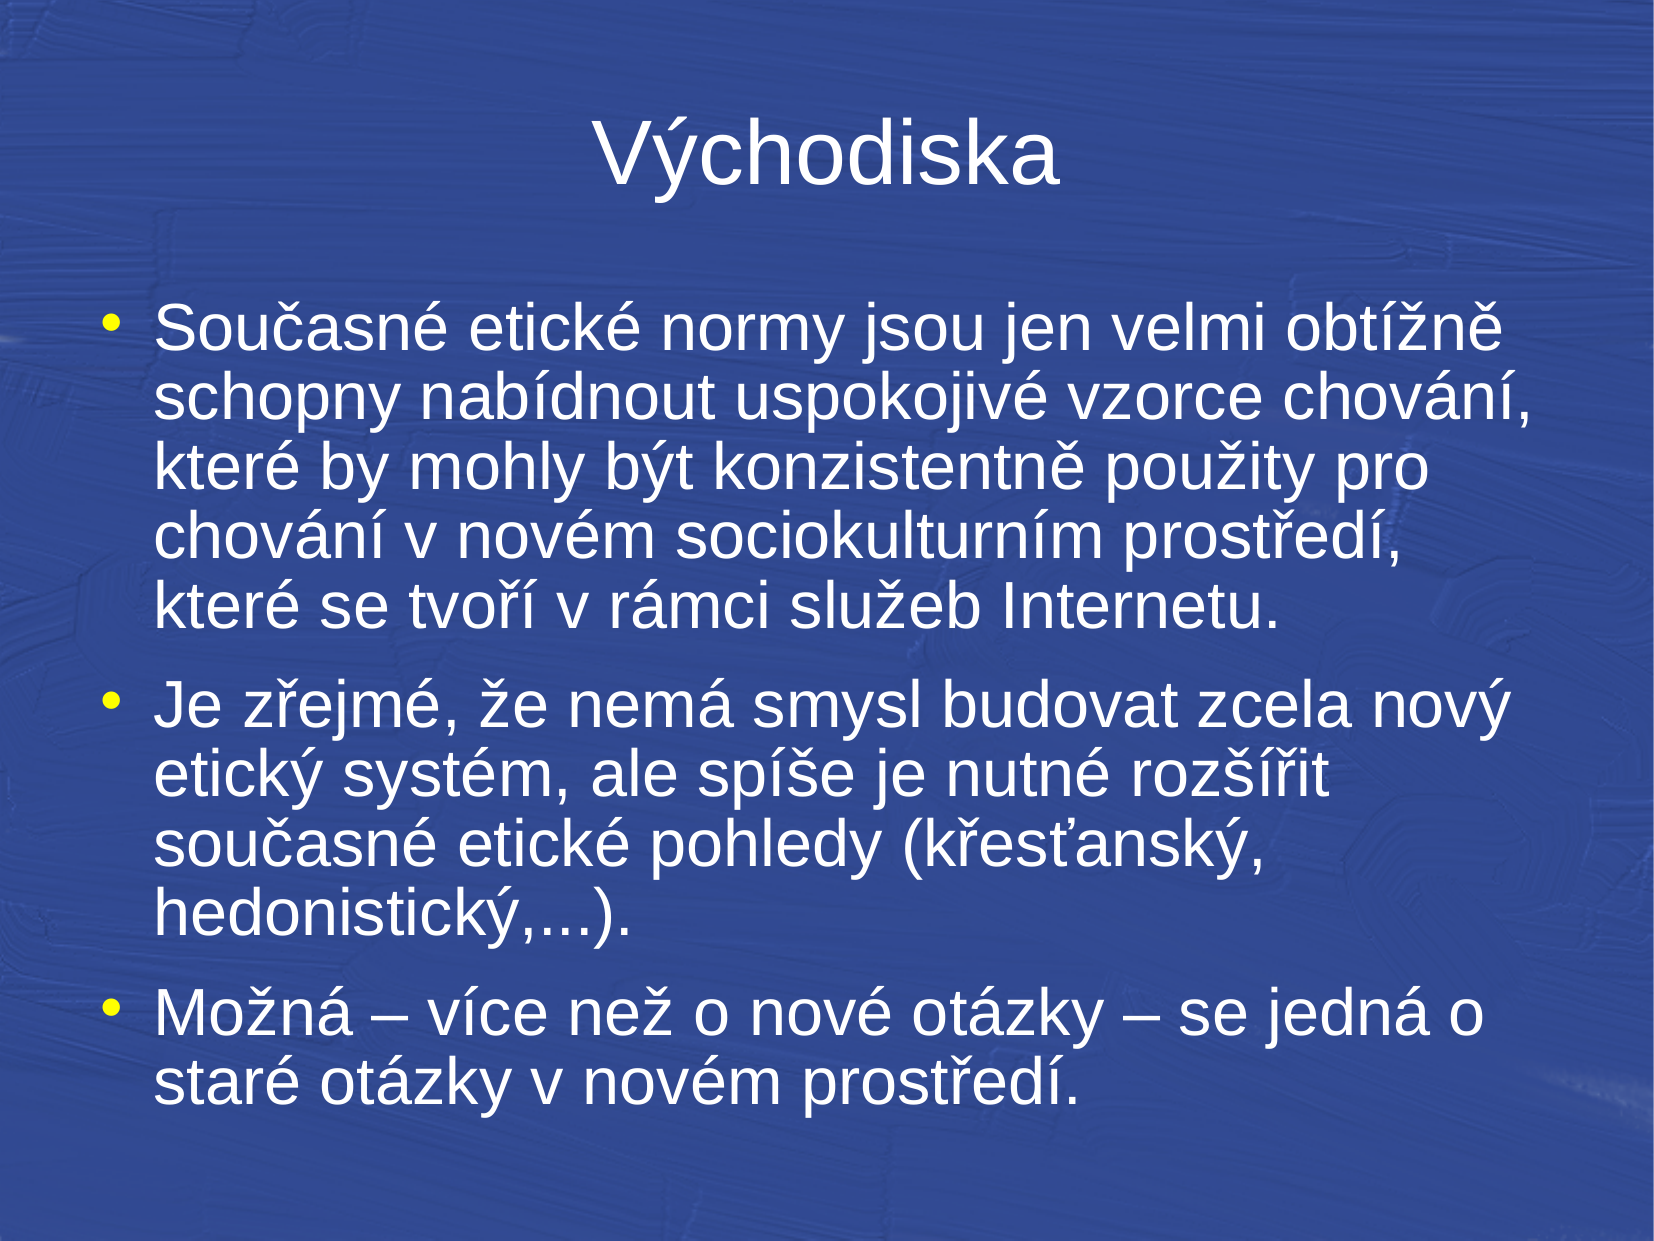

# Východiska
Současné etické normy jsou jen velmi obtížně schopny nabídnout uspokojivé vzorce chování, které by mohly být konzistentně použity pro chování v novém sociokulturním prostředí, které se tvoří v rámci služeb Internetu.
Je zřejmé, že nemá smysl budovat zcela nový etický systém, ale spíše je nutné rozšířit současné etické pohledy (křesťanský, hedonistický,...).
Možná – více než o nové otázky – se jedná o staré otázky v novém prostředí.